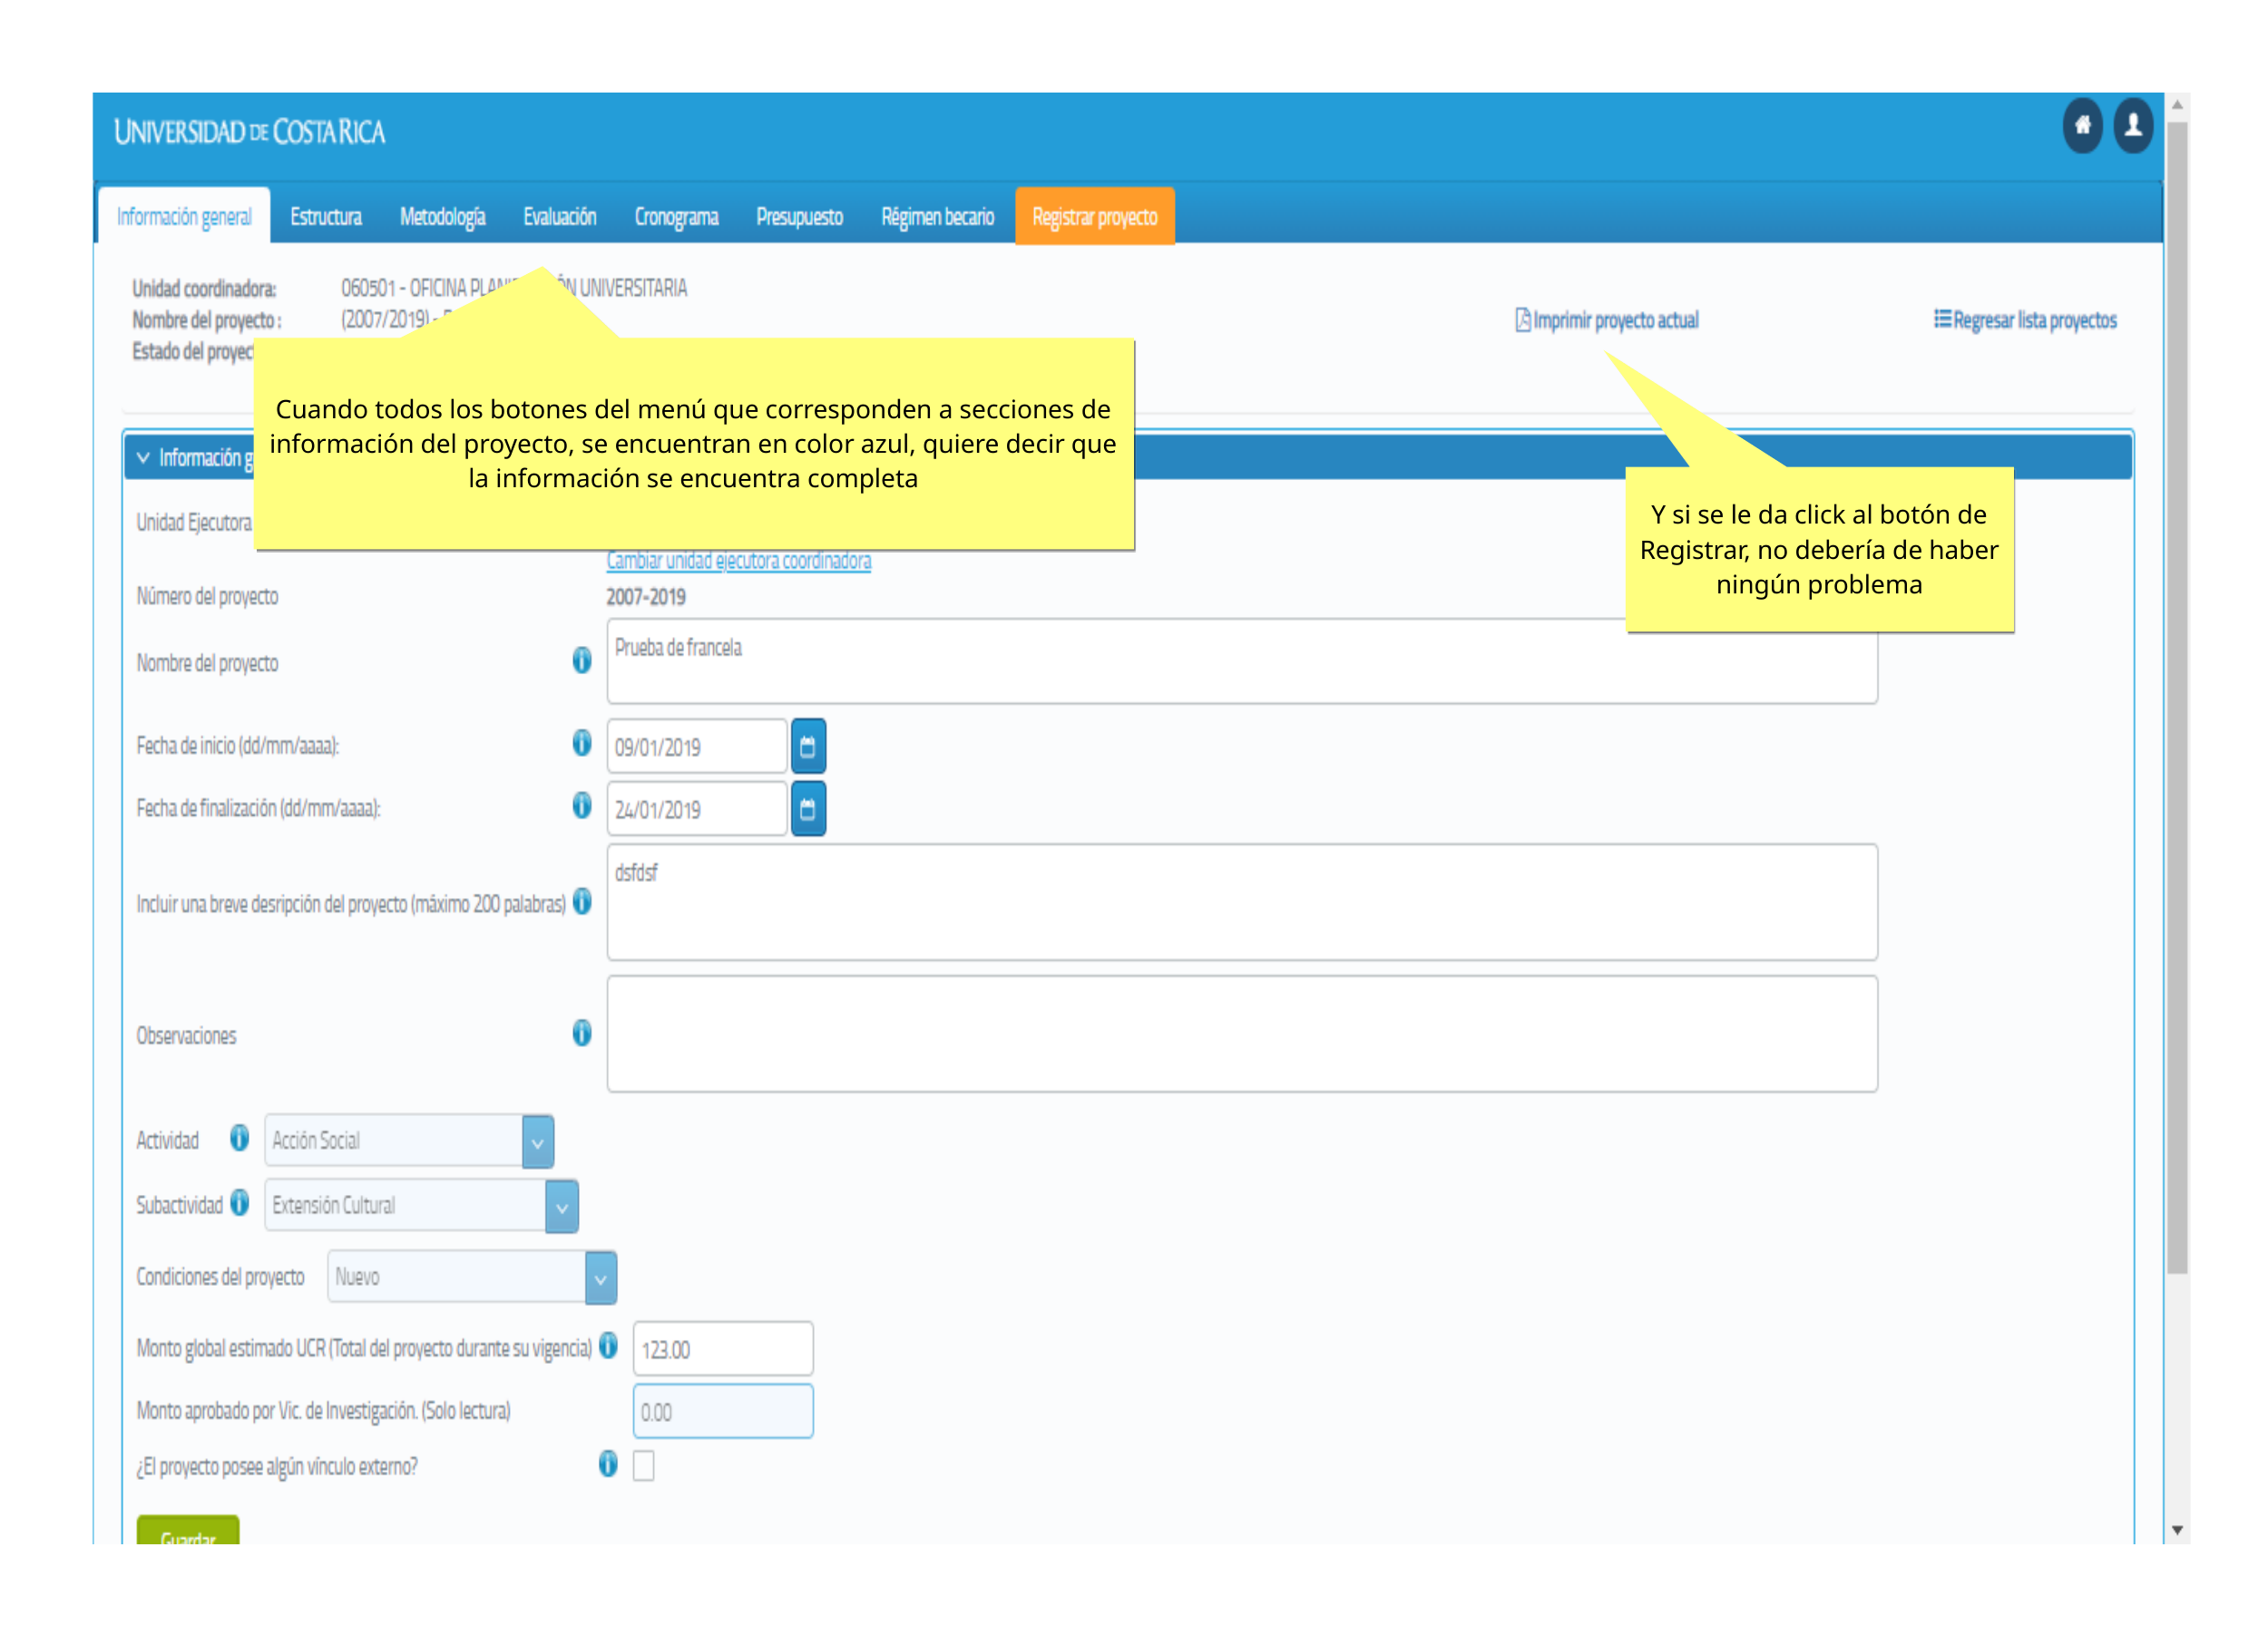

Cuando todos los botones del menú que corresponden a secciones de información del proyecto, se encuentran en color azul, quiere decir que la información se encuentra completa
Y si se le da click al botón de Registrar, no debería de haber ningún problema